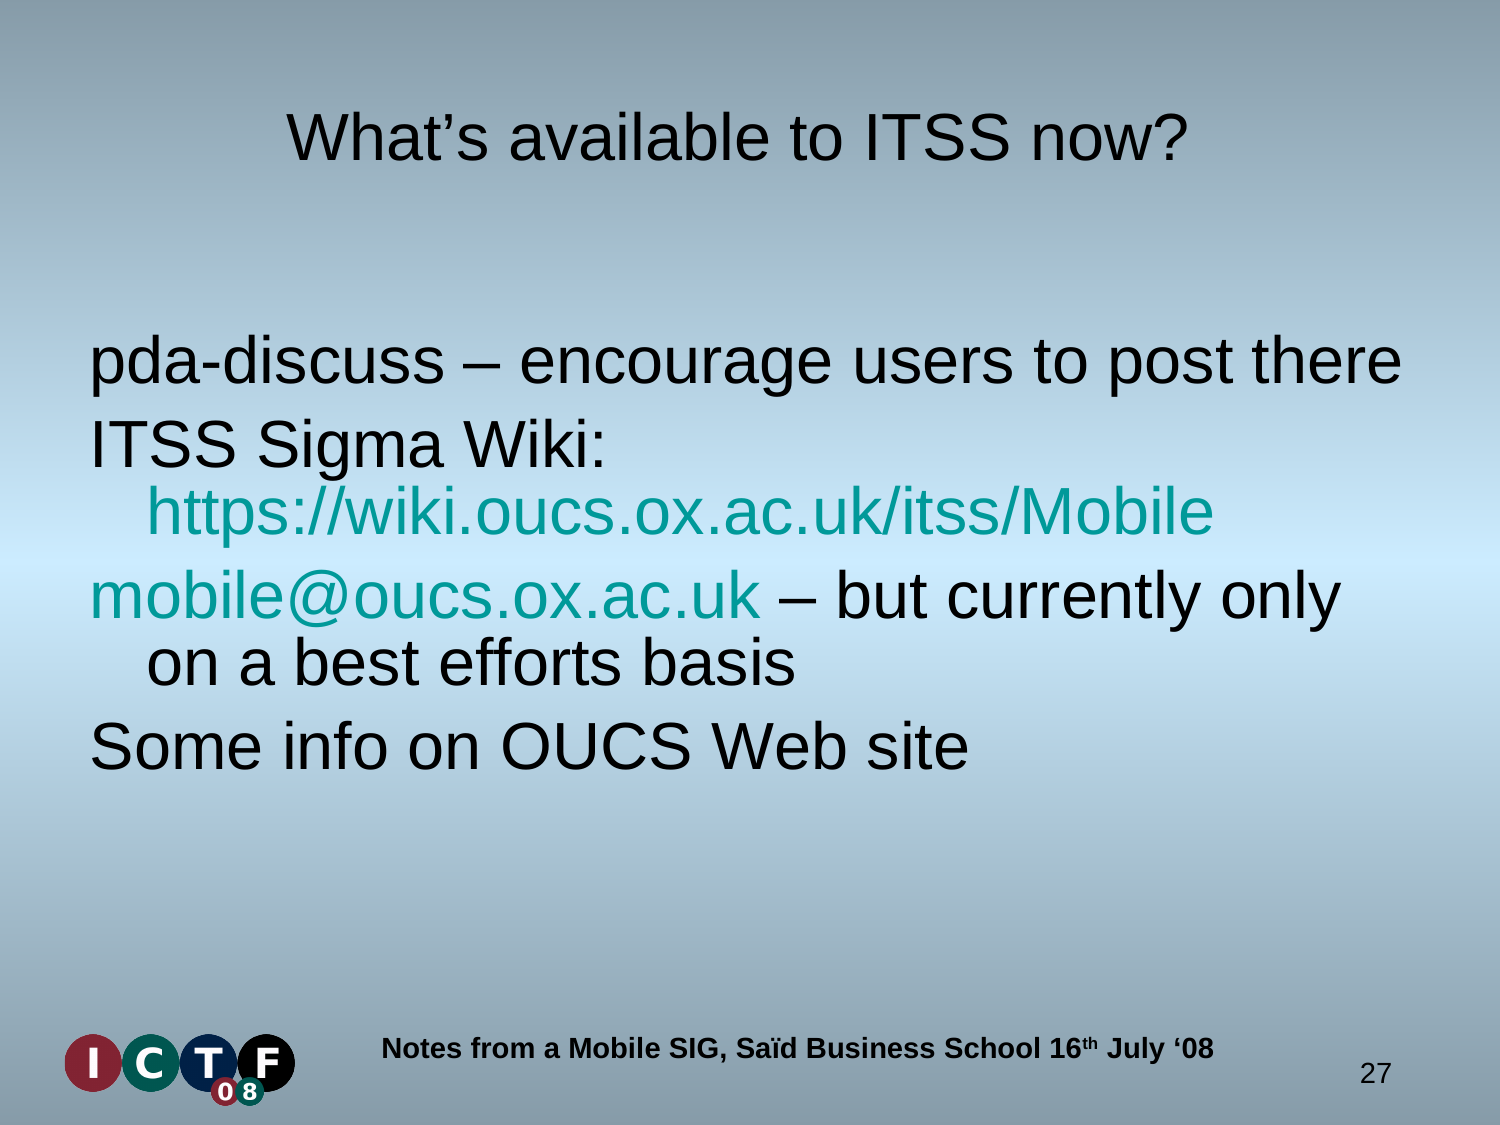

# What’s available to ITSS now?
pda-discuss – encourage users to post there
ITSS Sigma Wiki: https://wiki.oucs.ox.ac.uk/itss/Mobile
mobile@oucs.ox.ac.uk – but currently only on a best efforts basis
Some info on OUCS Web site